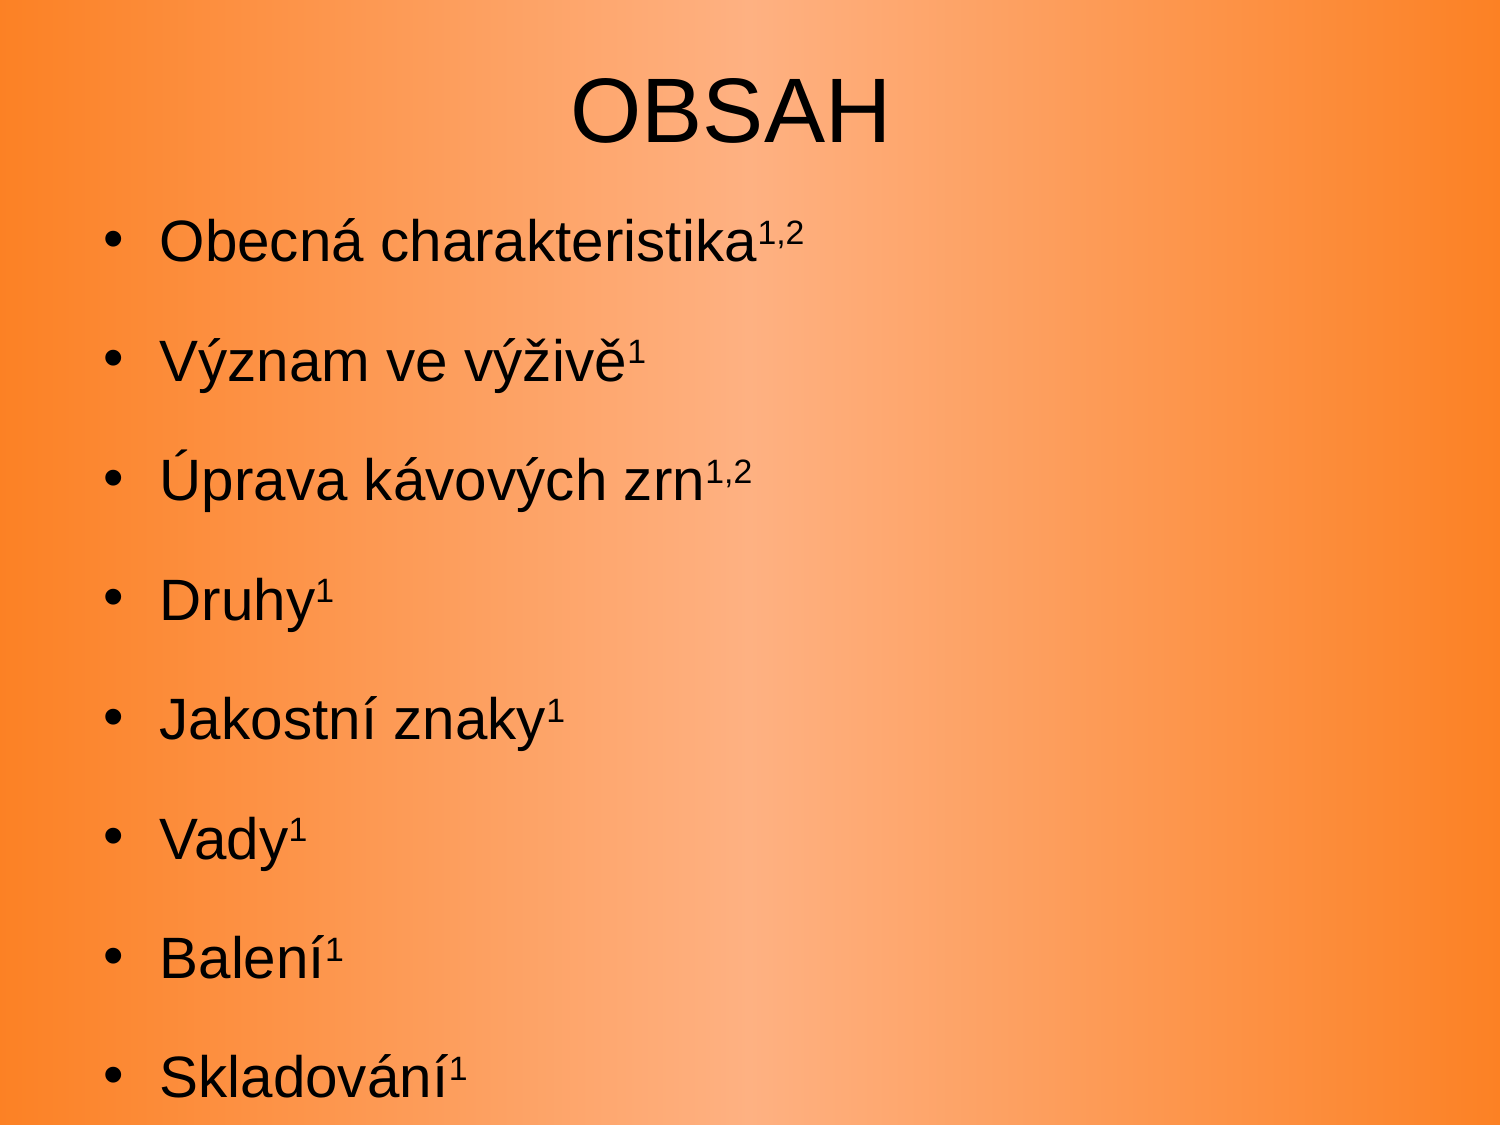

# OBSAH
Obecná charakteristika1,2
Význam ve výživě1
Úprava kávových zrn1,2
Druhy1
Jakostní znaky1
Vady1
Balení1
Skladování1